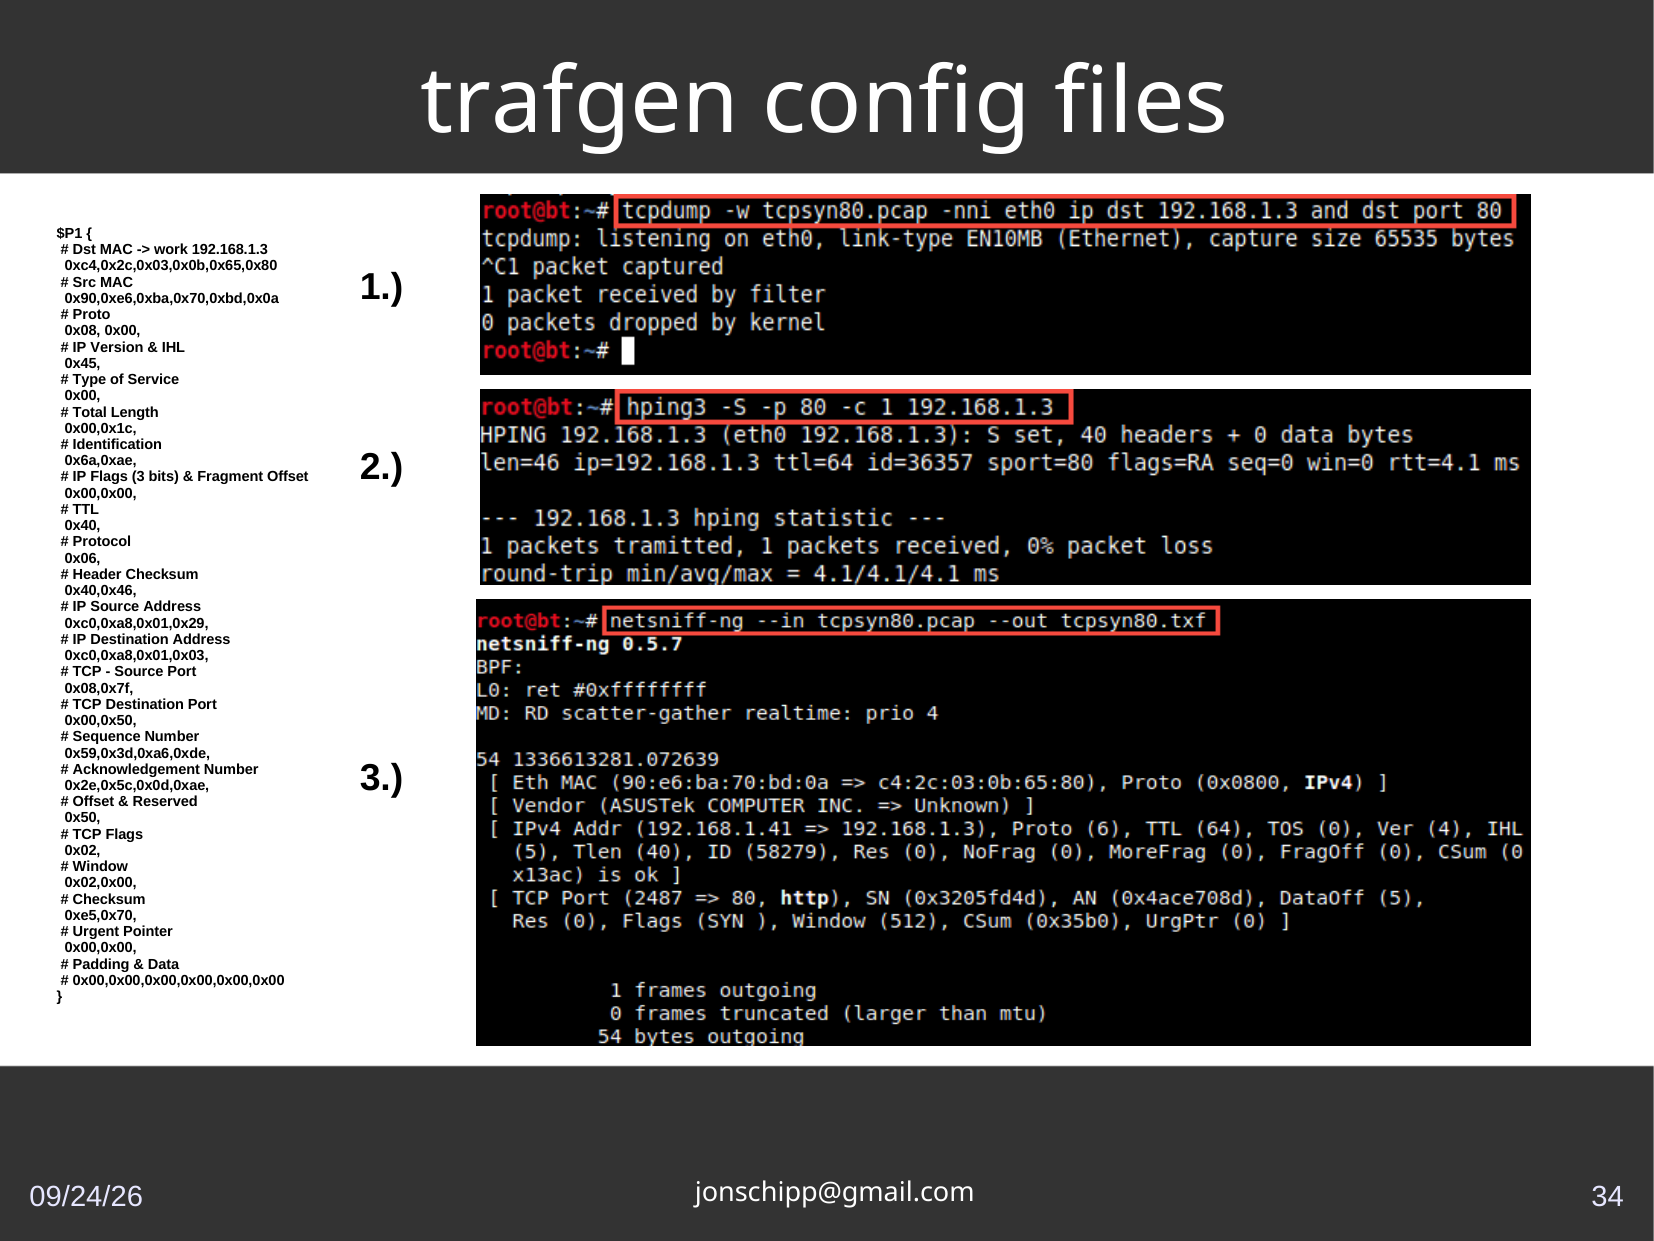

trafgen config files
$P1 {
 # Dst MAC -> work 192.168.1.3
 0xc4,0x2c,0x03,0x0b,0x65,0x80
 # Src MAC
 0x90,0xe6,0xba,0x70,0xbd,0x0a
 # Proto
 0x08, 0x00,
 # IP Version & IHL
 0x45,
 # Type of Service
 0x00,
 # Total Length
 0x00,0x1c,
 # Identification
 0x6a,0xae,
 # IP Flags (3 bits) & Fragment Offset
 0x00,0x00,
 # TTL
 0x40,
 # Protocol
 0x06,
 # Header Checksum
 0x40,0x46,
 # IP Source Address
 0xc0,0xa8,0x01,0x29,
 # IP Destination Address
 0xc0,0xa8,0x01,0x03,
 # TCP - Source Port
 0x08,0x7f,
 # TCP Destination Port
 0x00,0x50,
 # Sequence Number
 0x59,0x3d,0xa6,0xde,
 # Acknowledgement Number
 0x2e,0x5c,0x0d,0xae,
 # Offset & Reserved
 0x50,
 # TCP Flags
 0x02,
 # Window
 0x02,0x00,
 # Checksum
 0xe5,0x70,
 # Urgent Pointer
 0x00,0x00,
 # Padding & Data
 # 0x00,0x00,0x00,0x00,0x00,0x00
}
1.)
2.)
3.)
jonschipp@gmail.com